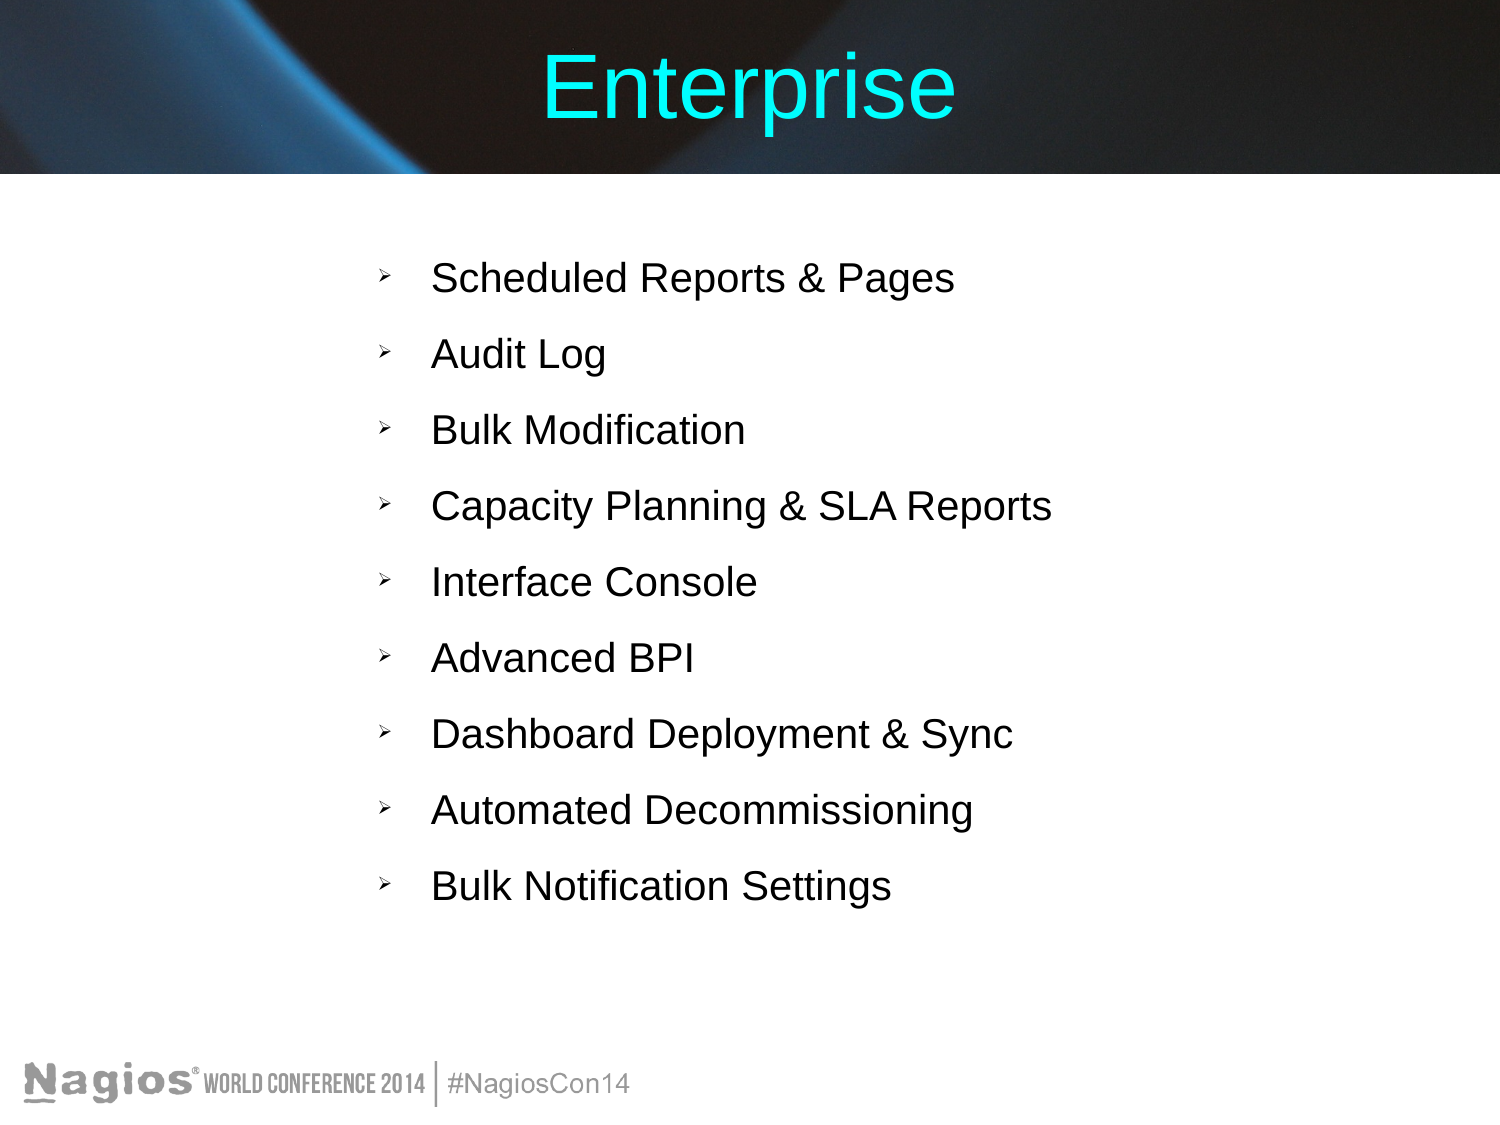

# Enterprise
Scheduled Reports & Pages
Audit Log
Bulk Modification
Capacity Planning & SLA Reports
Interface Console
Advanced BPI
Dashboard Deployment & Sync
Automated Decommissioning
Bulk Notification Settings
fsdgsdfg